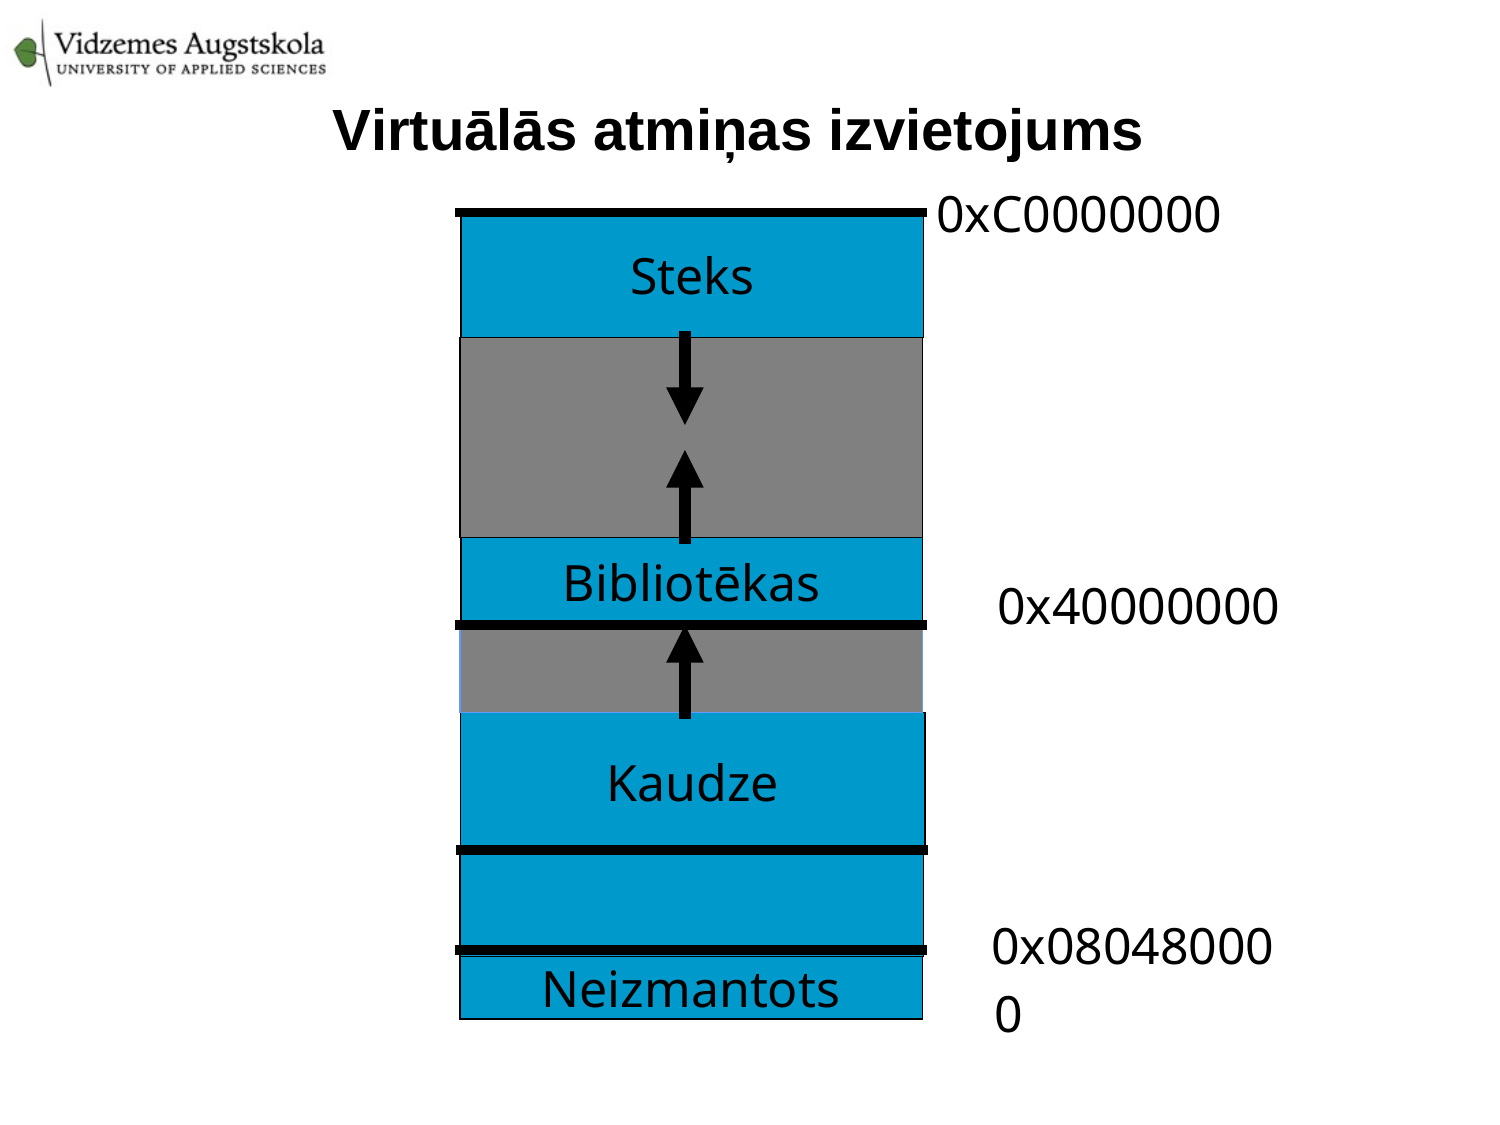

# Virtuālās atmiņas izvietojums
0xC0000000
Steks
Bibliotēkas
0x40000000
Kaudze
0x08048000
Neizmantots
0